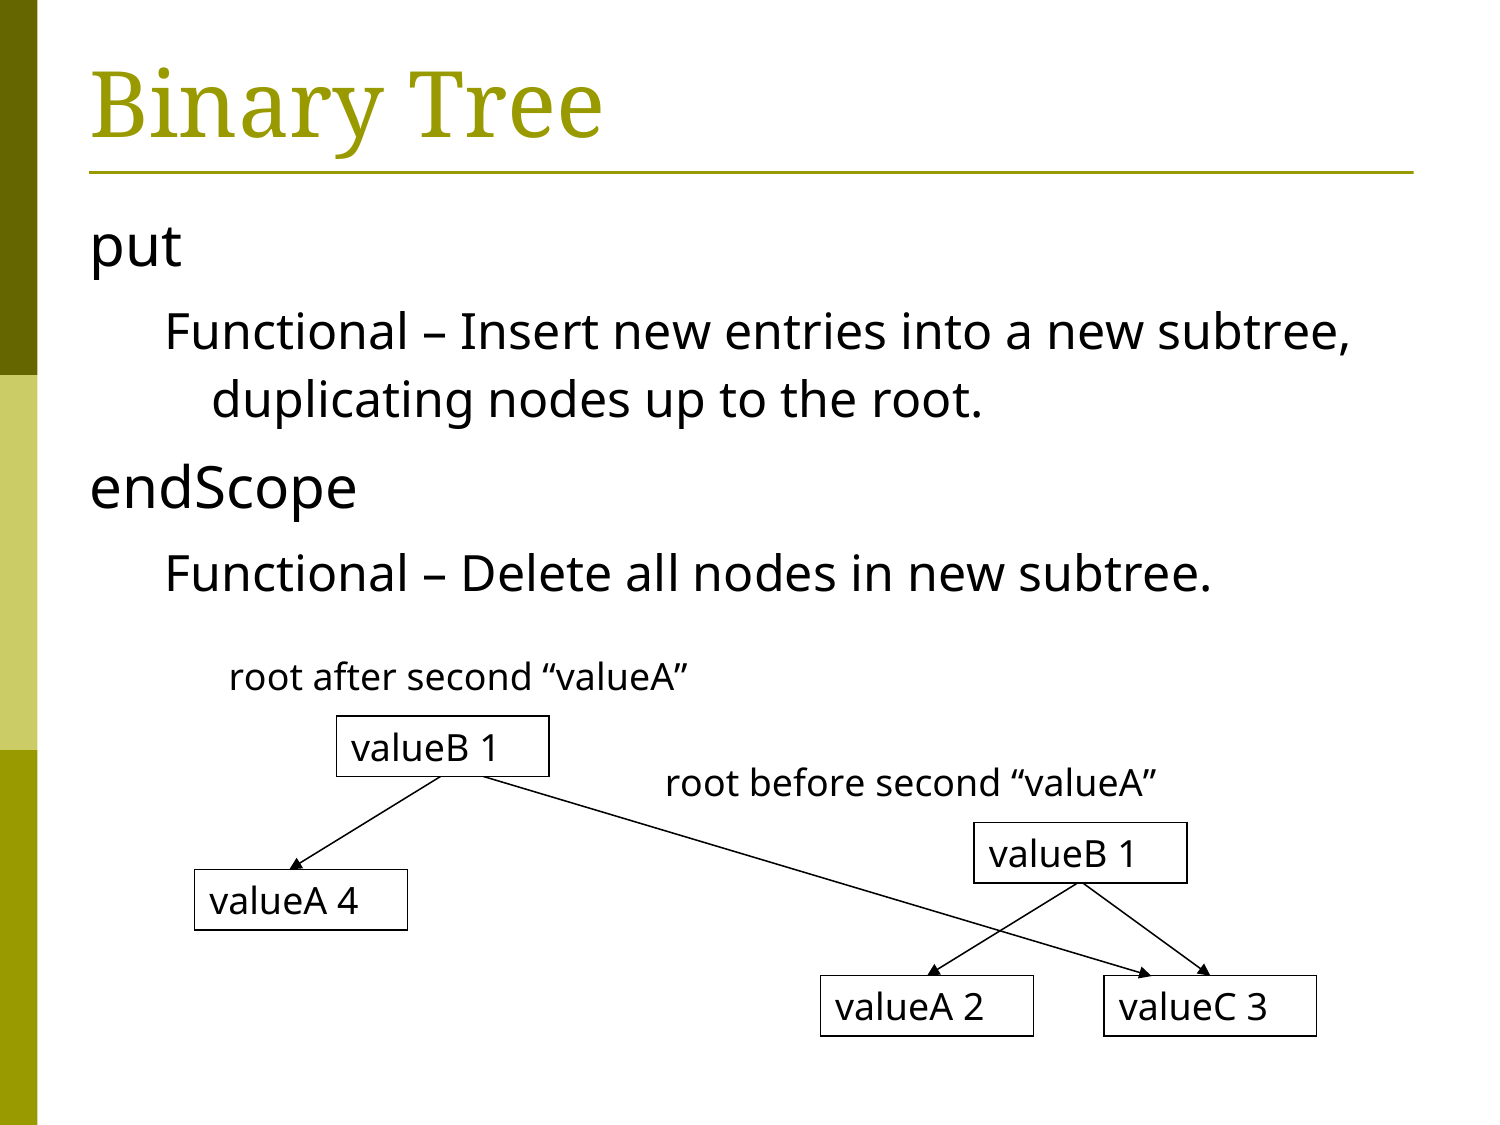

# Binary Tree
put
Functional – Insert new entries into a new subtree, duplicating nodes up to the root.
endScope
Functional – Delete all nodes in new subtree.
root after second “valueA”
valueB 1
root before second “valueA”
valueB 1
valueA 4
valueA 2
valueC 3